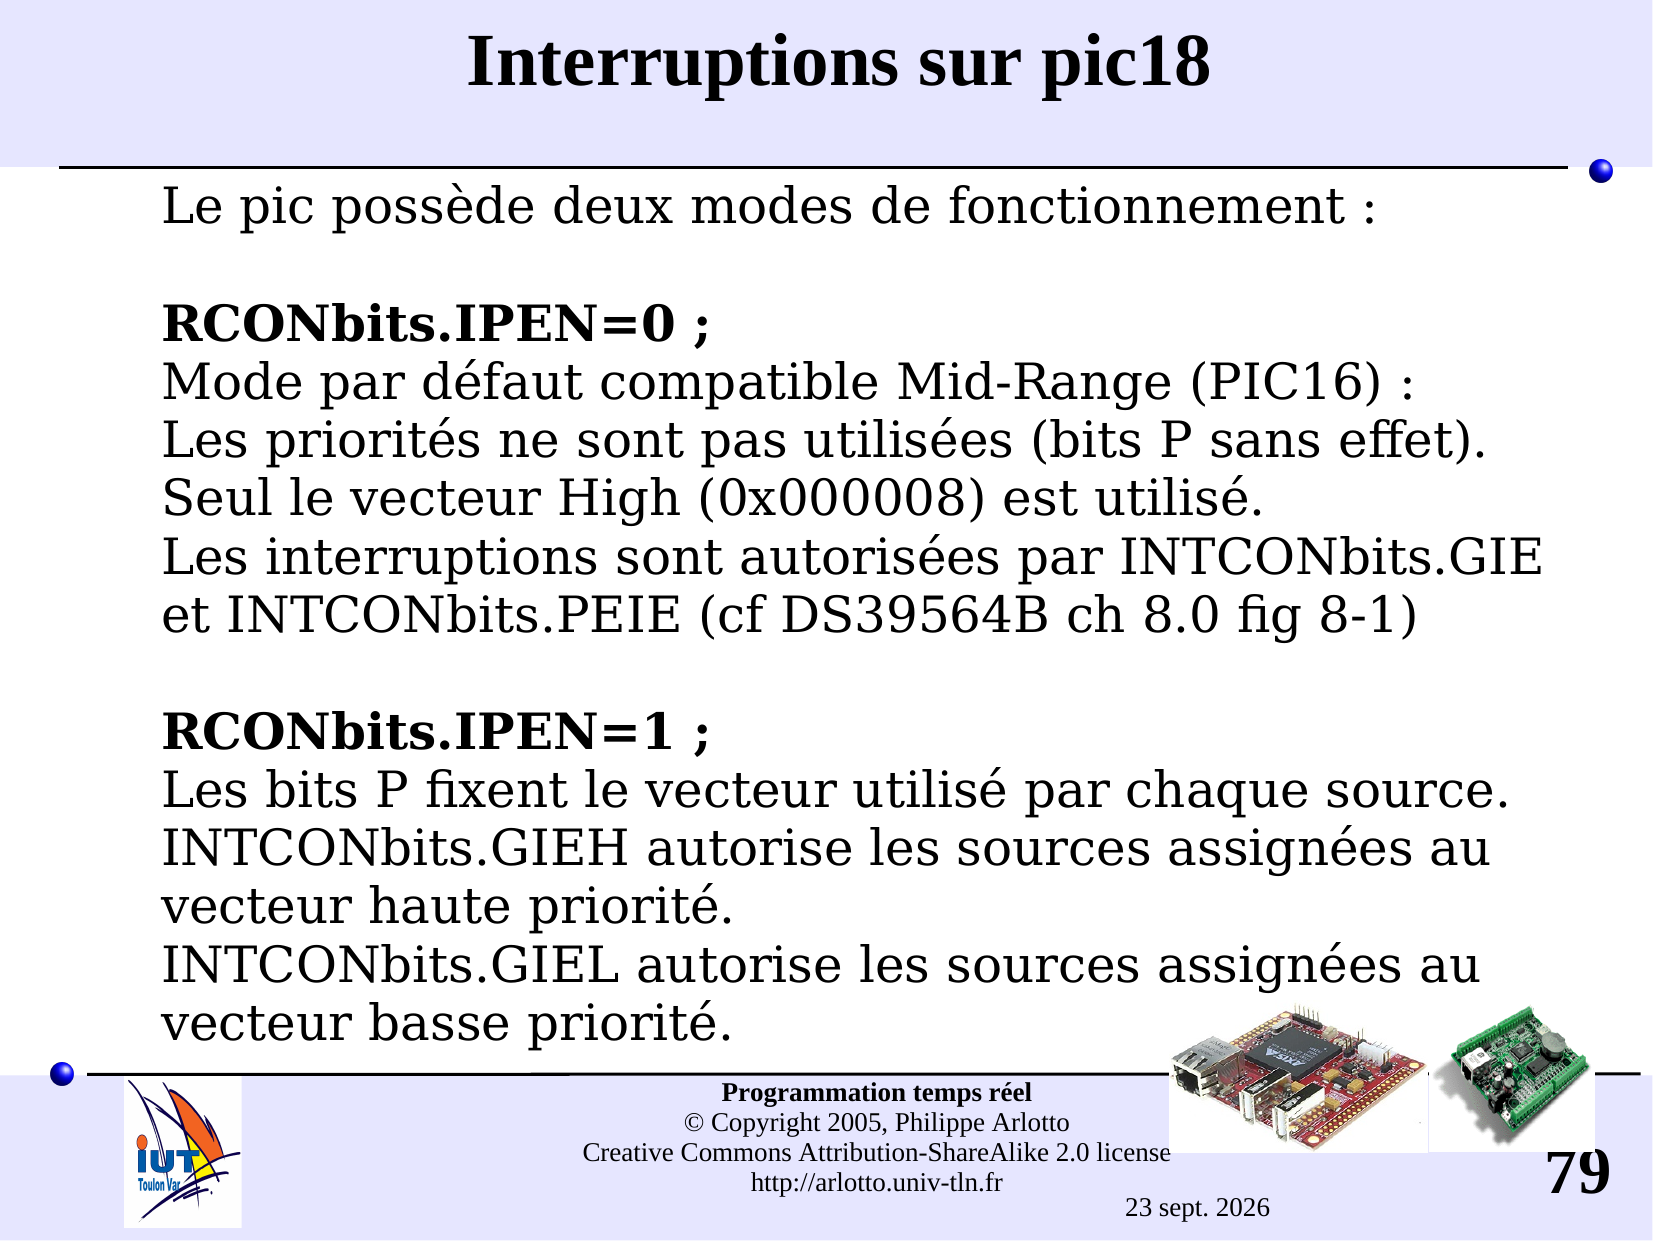

# Interruptions sur pic18
Le pic possède deux modes de fonctionnement :
RCONbits.IPEN=0 ;
Mode par défaut compatible Mid-Range (PIC16) :
Les priorités ne sont pas utilisées (bits P sans effet).
Seul le vecteur High (0x000008) est utilisé.
Les interruptions sont autorisées par INTCONbits.GIE
et INTCONbits.PEIE (cf DS39564B ch 8.0 fig 8-1)
RCONbits.IPEN=1 ;
Les bits P fixent le vecteur utilisé par chaque source.
INTCONbits.GIEH autorise les sources assignées au
vecteur haute priorité.
INTCONbits.GIEL autorise les sources assignées au
vecteur basse priorité.